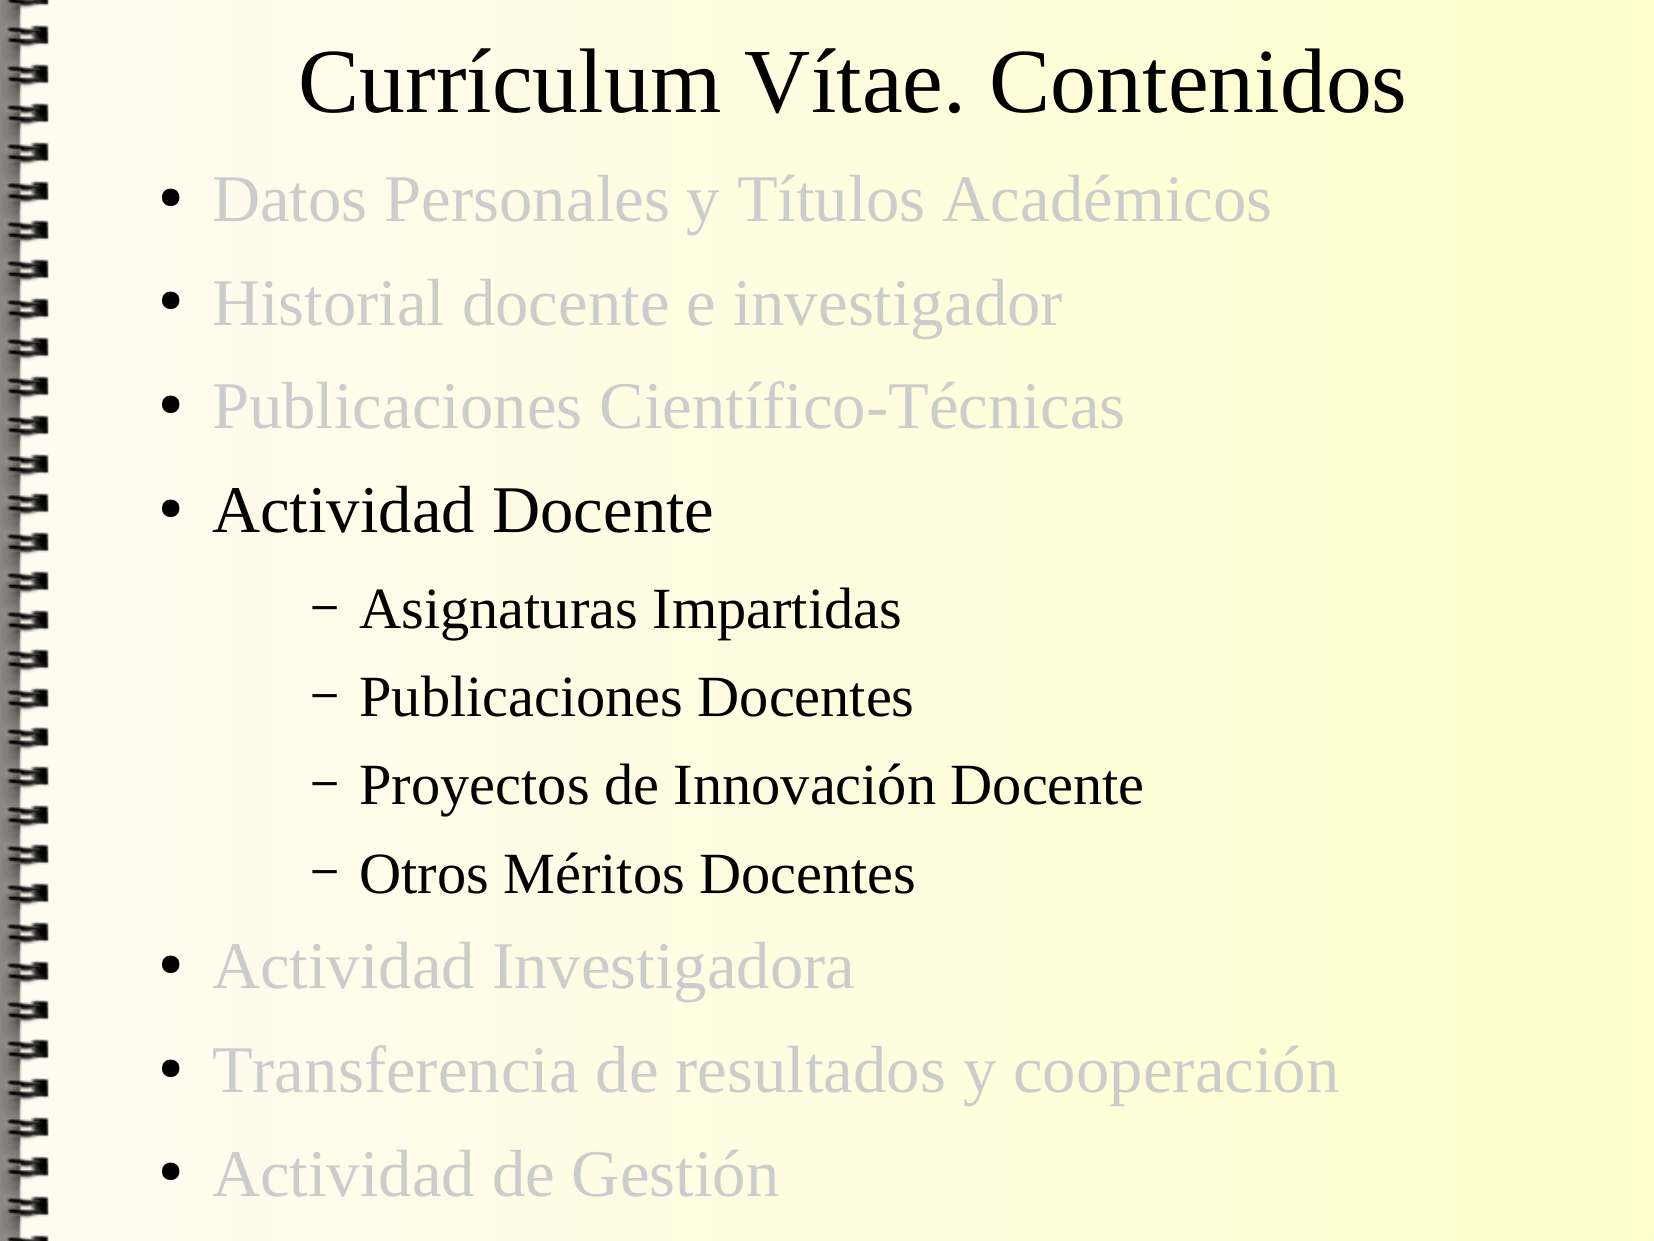

# Currículum Vítae. Contenidos
Datos Personales y Títulos Académicos
Historial docente e investigador
Publicaciones Científico-Técnicas
Actividad Docente
Asignaturas Impartidas
Publicaciones Docentes
Proyectos de Innovación Docente
Otros Méritos Docentes
Actividad Investigadora
Transferencia de resultados y cooperación
Actividad de Gestión